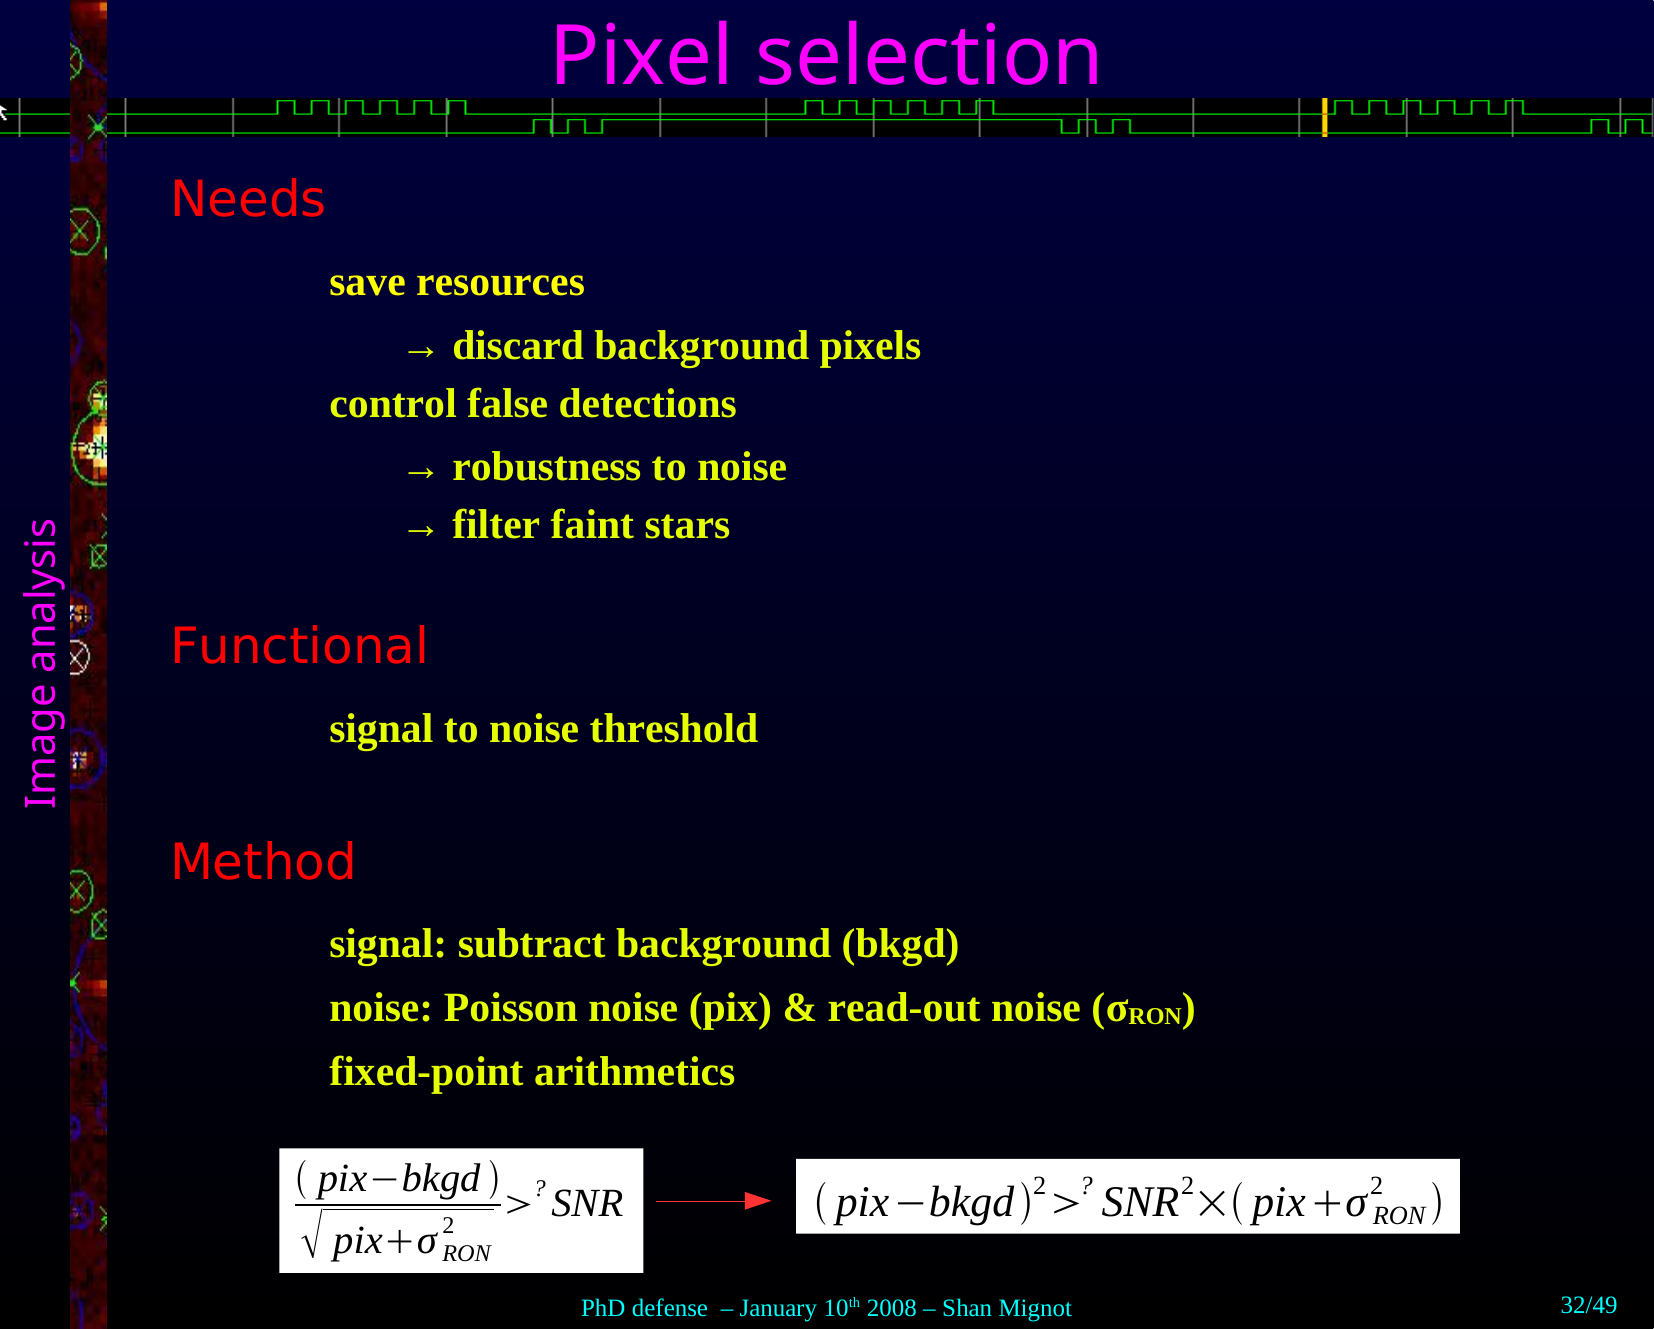

# Pixel selection
Needs
save resources
→ discard background pixels
control false detections
→ robustness to noise
→ filter faint stars
Functional
signal to noise threshold
Method
signal: subtract background (bkgd)
noise: Poisson noise (pix) & read-out noise (σRON)
fixed-point arithmetics
Image analysis
PhD defense – January 10th 2008 – Shan Mignot